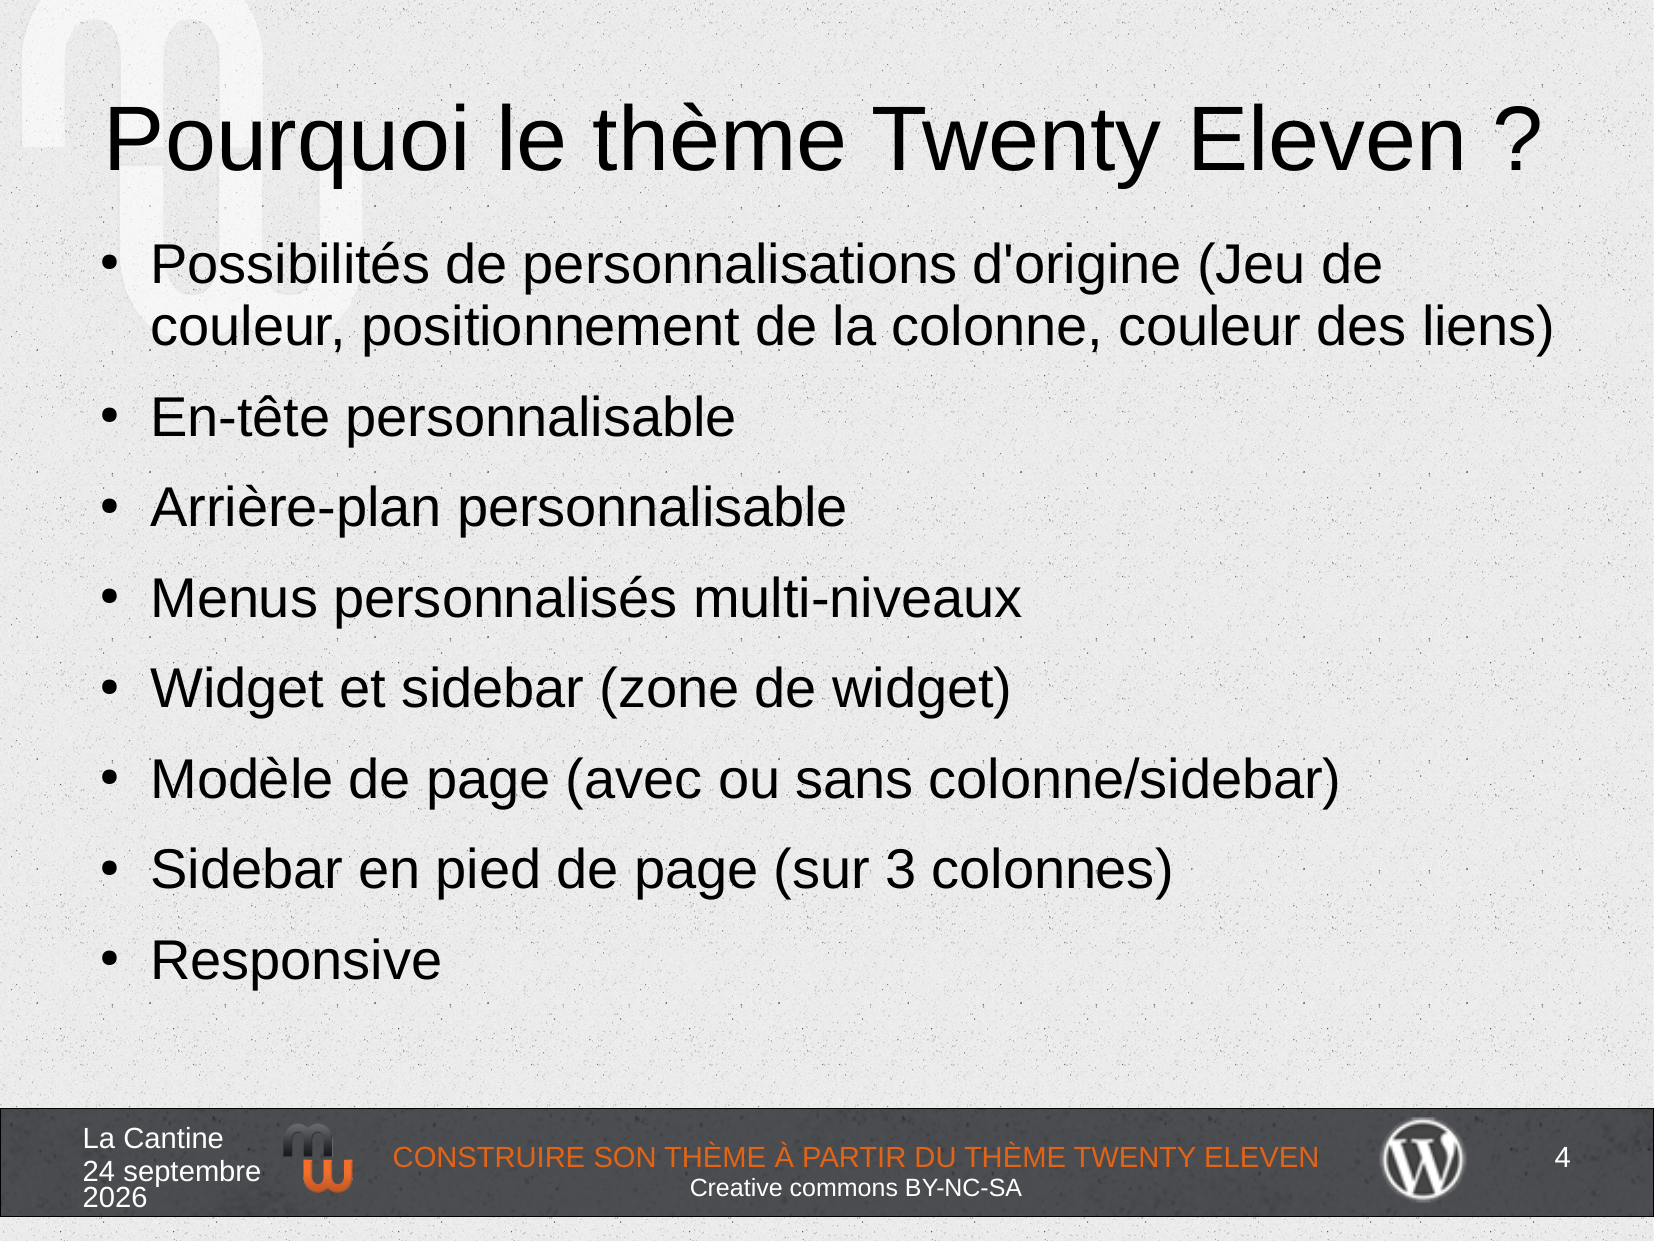

# Pourquoi le thème Twenty Eleven ?
Possibilités de personnalisations d'origine (Jeu de couleur, positionnement de la colonne, couleur des liens)
En-tête personnalisable
Arrière-plan personnalisable
Menus personnalisés multi-niveaux
Widget et sidebar (zone de widget)
Modèle de page (avec ou sans colonne/sidebar)
Sidebar en pied de page (sur 3 colonnes)
Responsive
CONSTRUIRE SON THÈME À PARTIR DU THÈME TWENTY ELEVEN
4